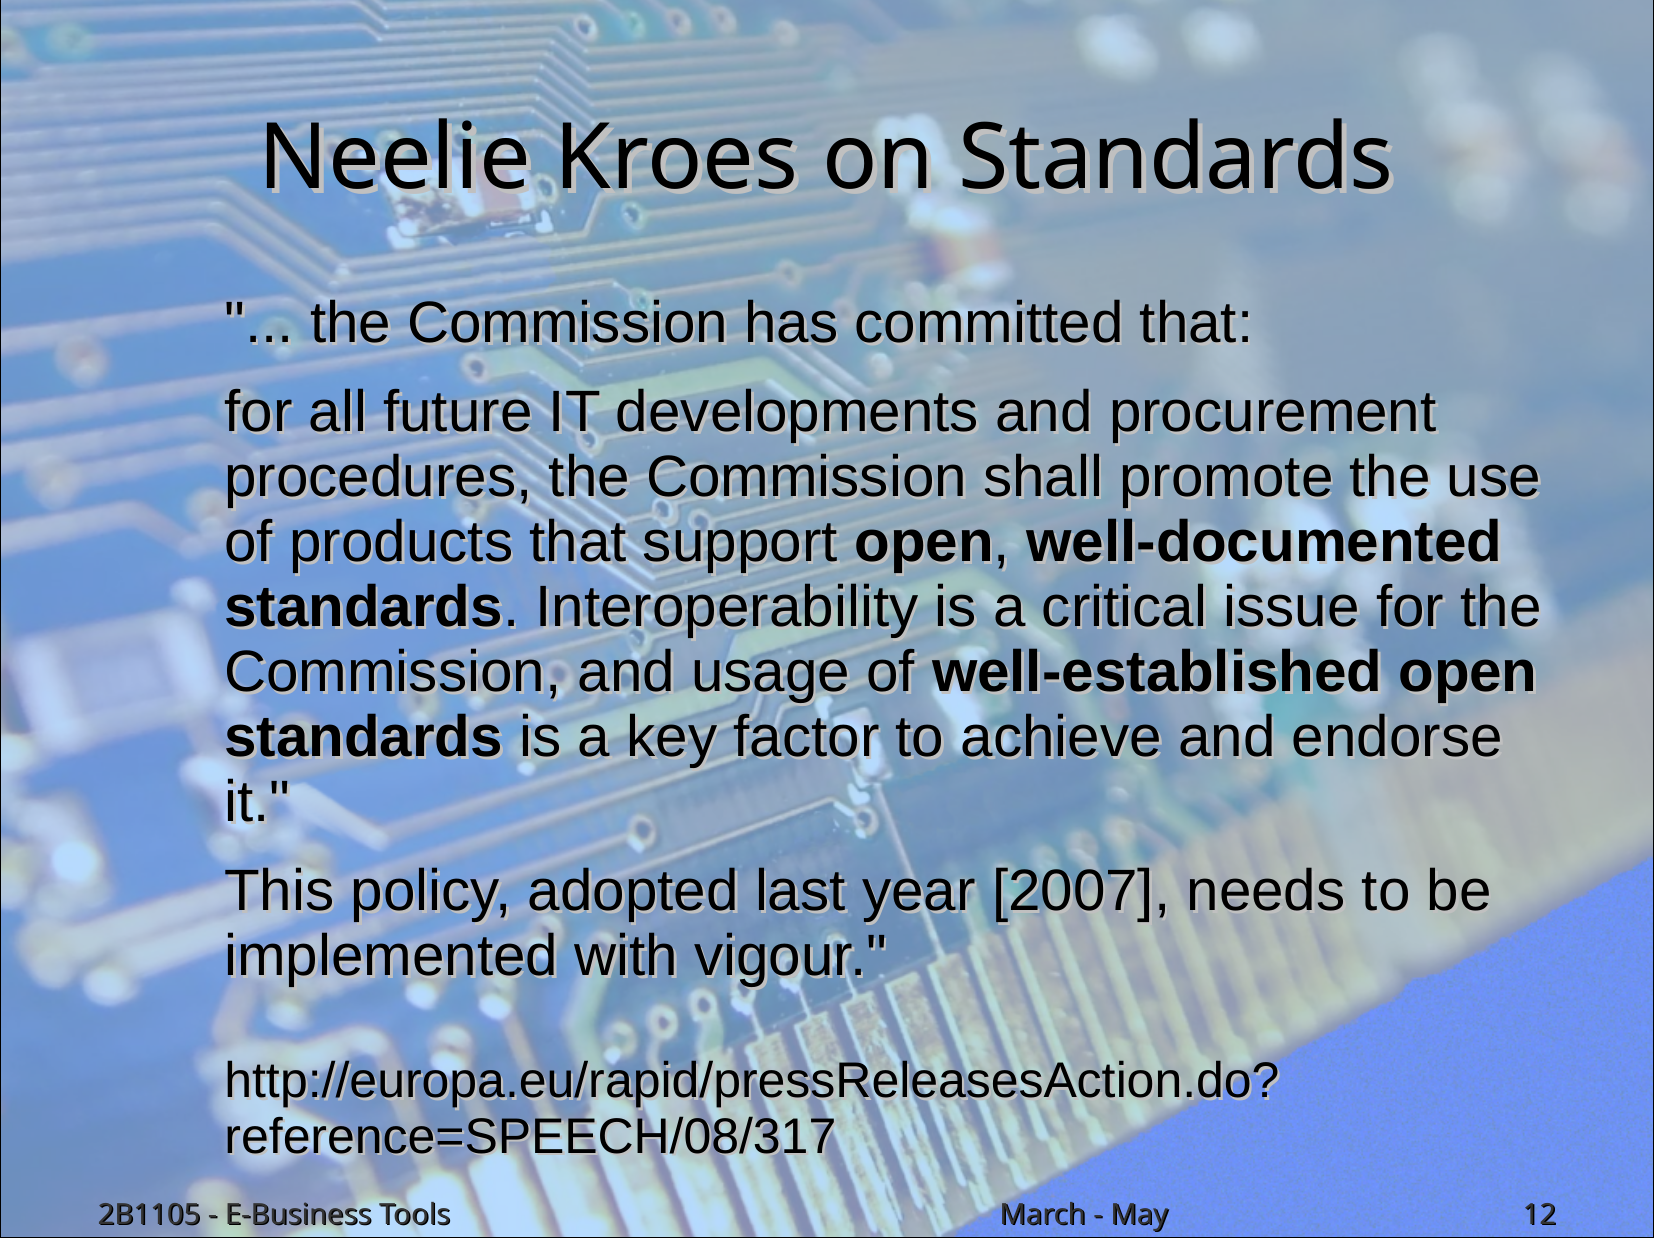

# Neelie Kroes on Standards
"... the Commission has committed that:
for all future IT developments and procurement procedures, the Commission shall promote the use of products that support open, well-documented standards. Interoperability is a critical issue for the Commission, and usage of well-established open standards is a key factor to achieve and endorse it."
This policy, adopted last year [2007], needs to be implemented with vigour."
http://europa.eu/rapid/pressReleasesAction.do?reference=SPEECH/08/317